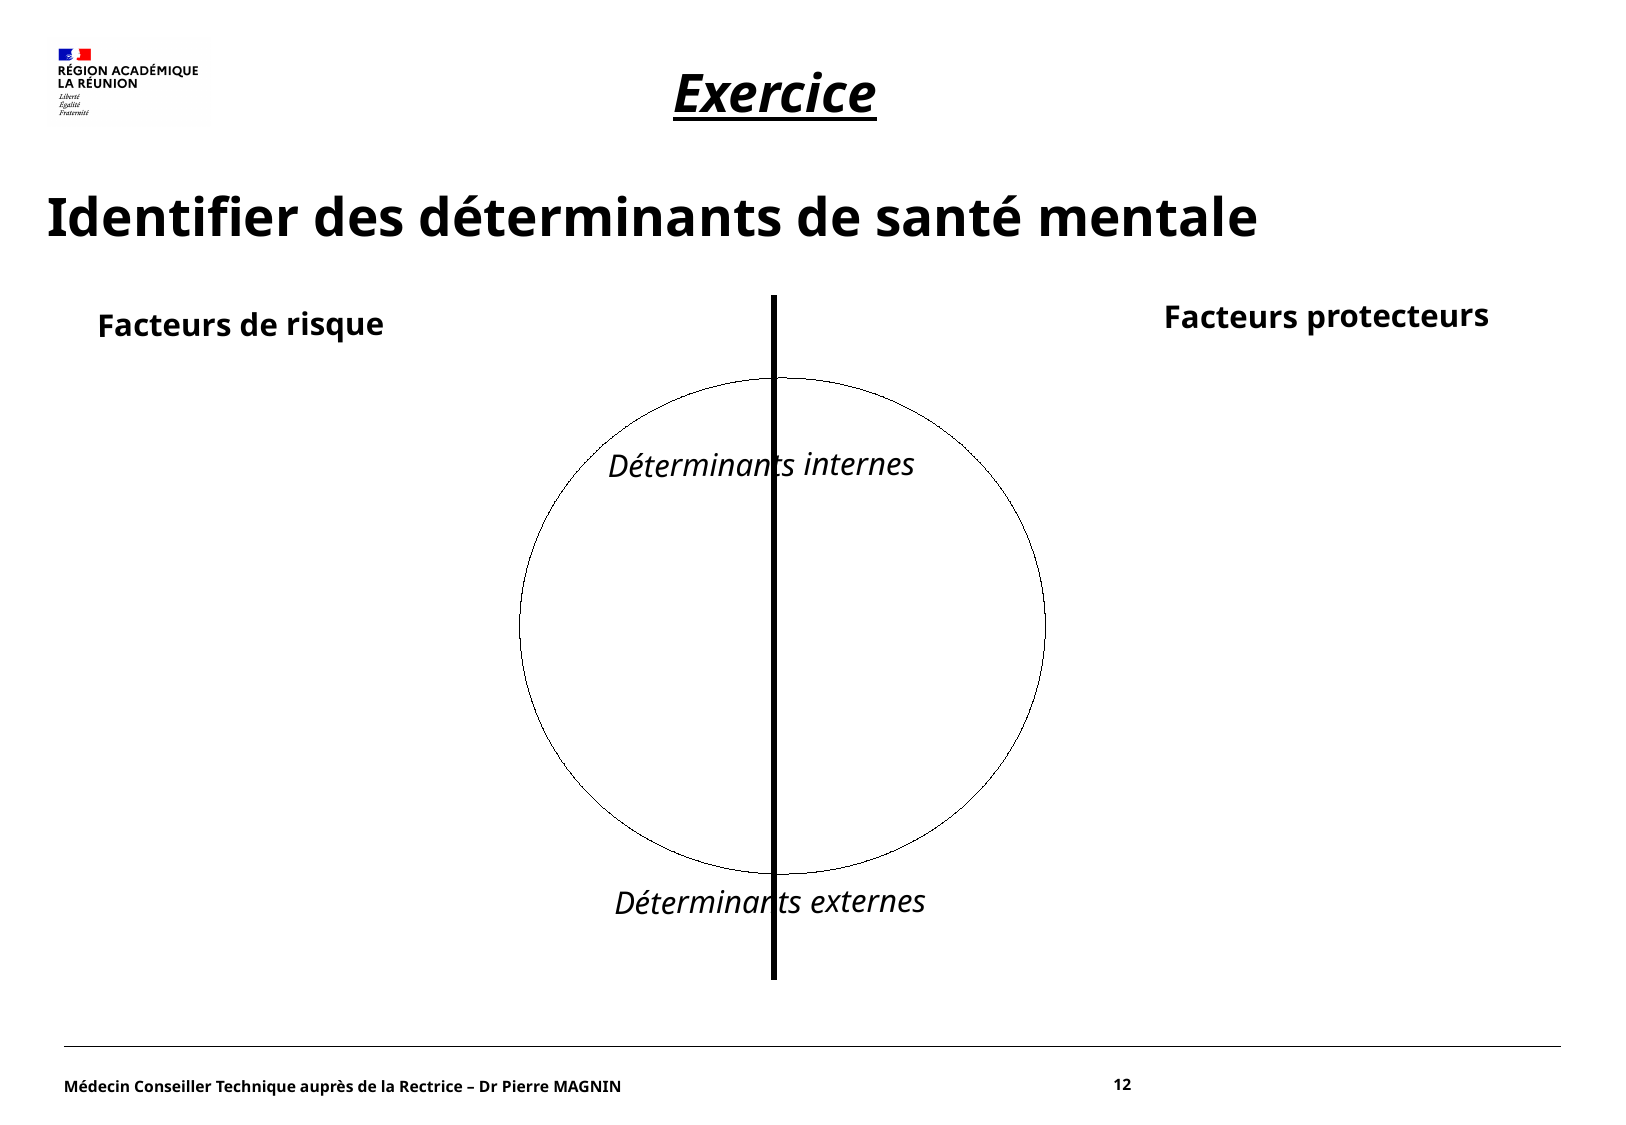

Exercice
# Identifier des déterminants de santé mentale
Facteurs protecteurs
Facteurs de risque
Déterminants internes
Déterminants externes
Médecin Conseiller Technique auprès de la Rectrice – Dr Pierre MAGNIN